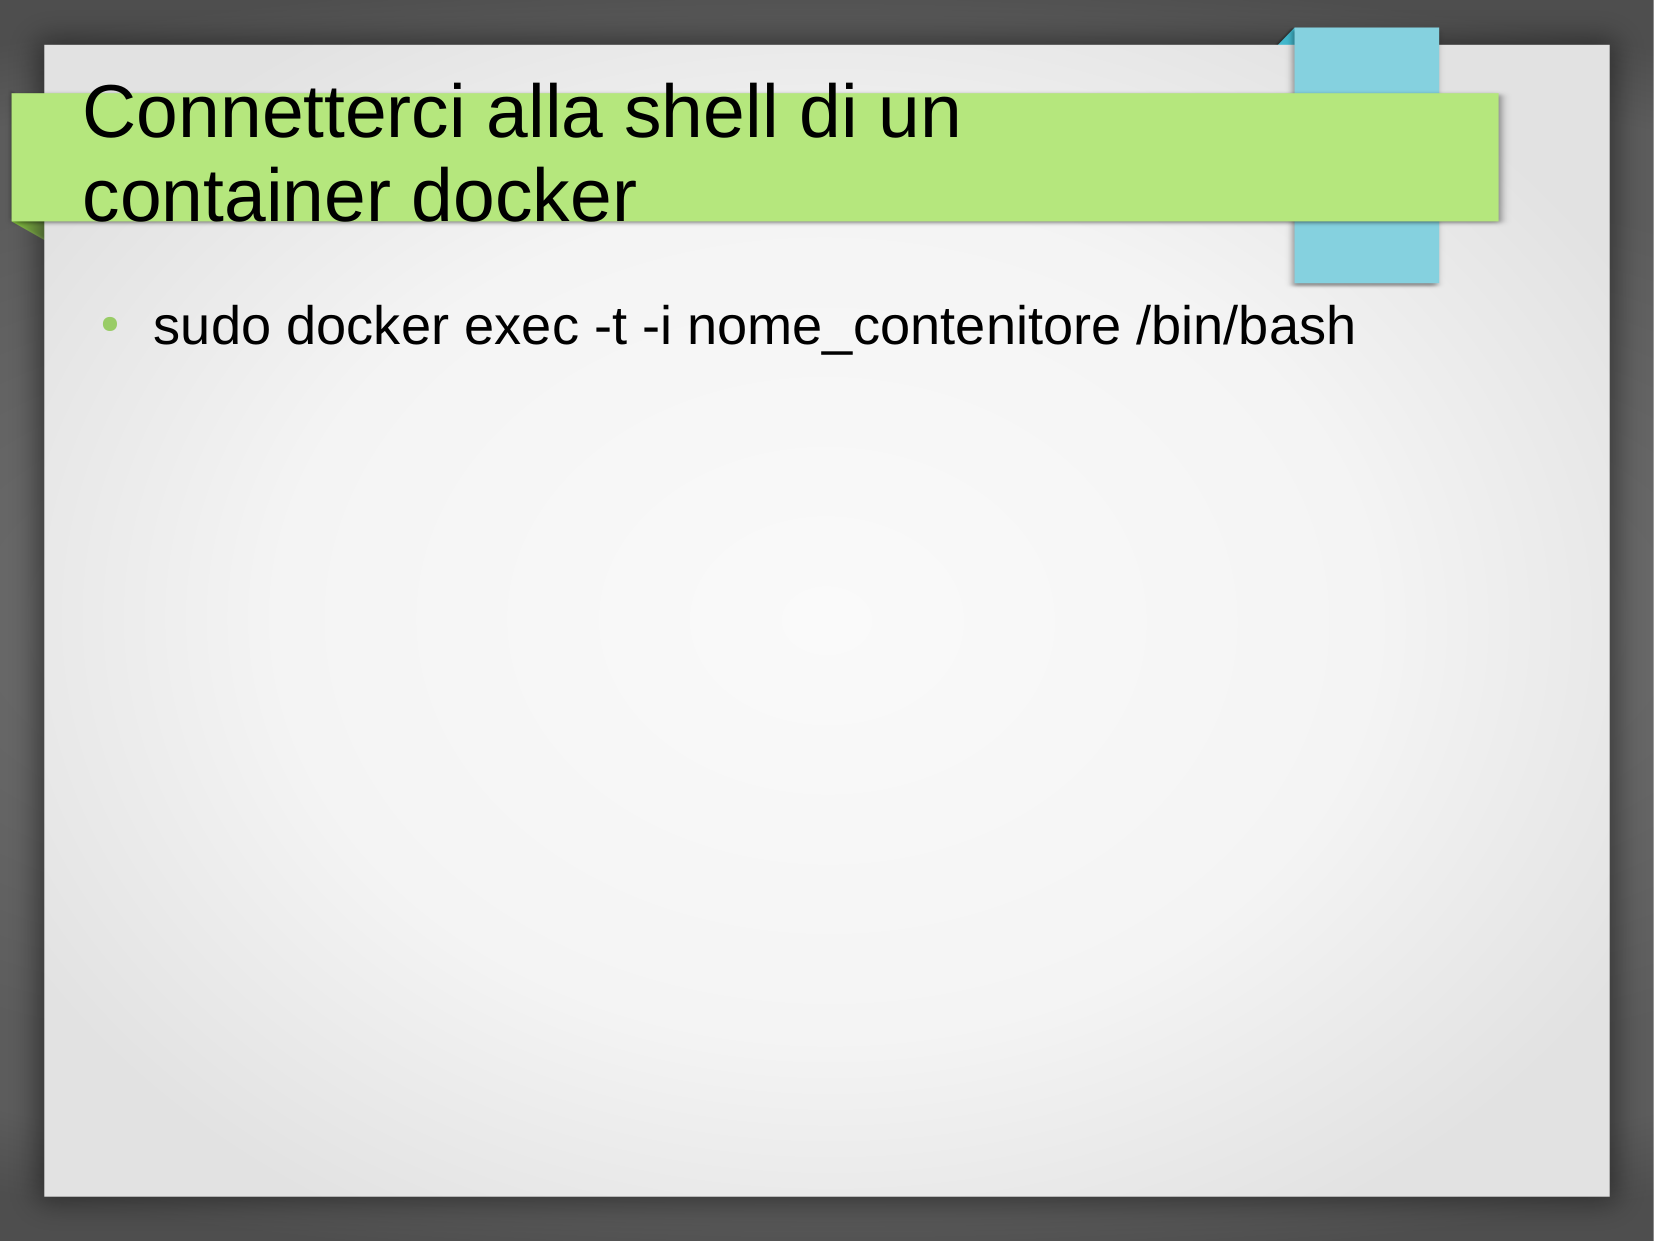

# Connetterci alla shell di un container docker
sudo docker exec -t -i nome_contenitore /bin/bash